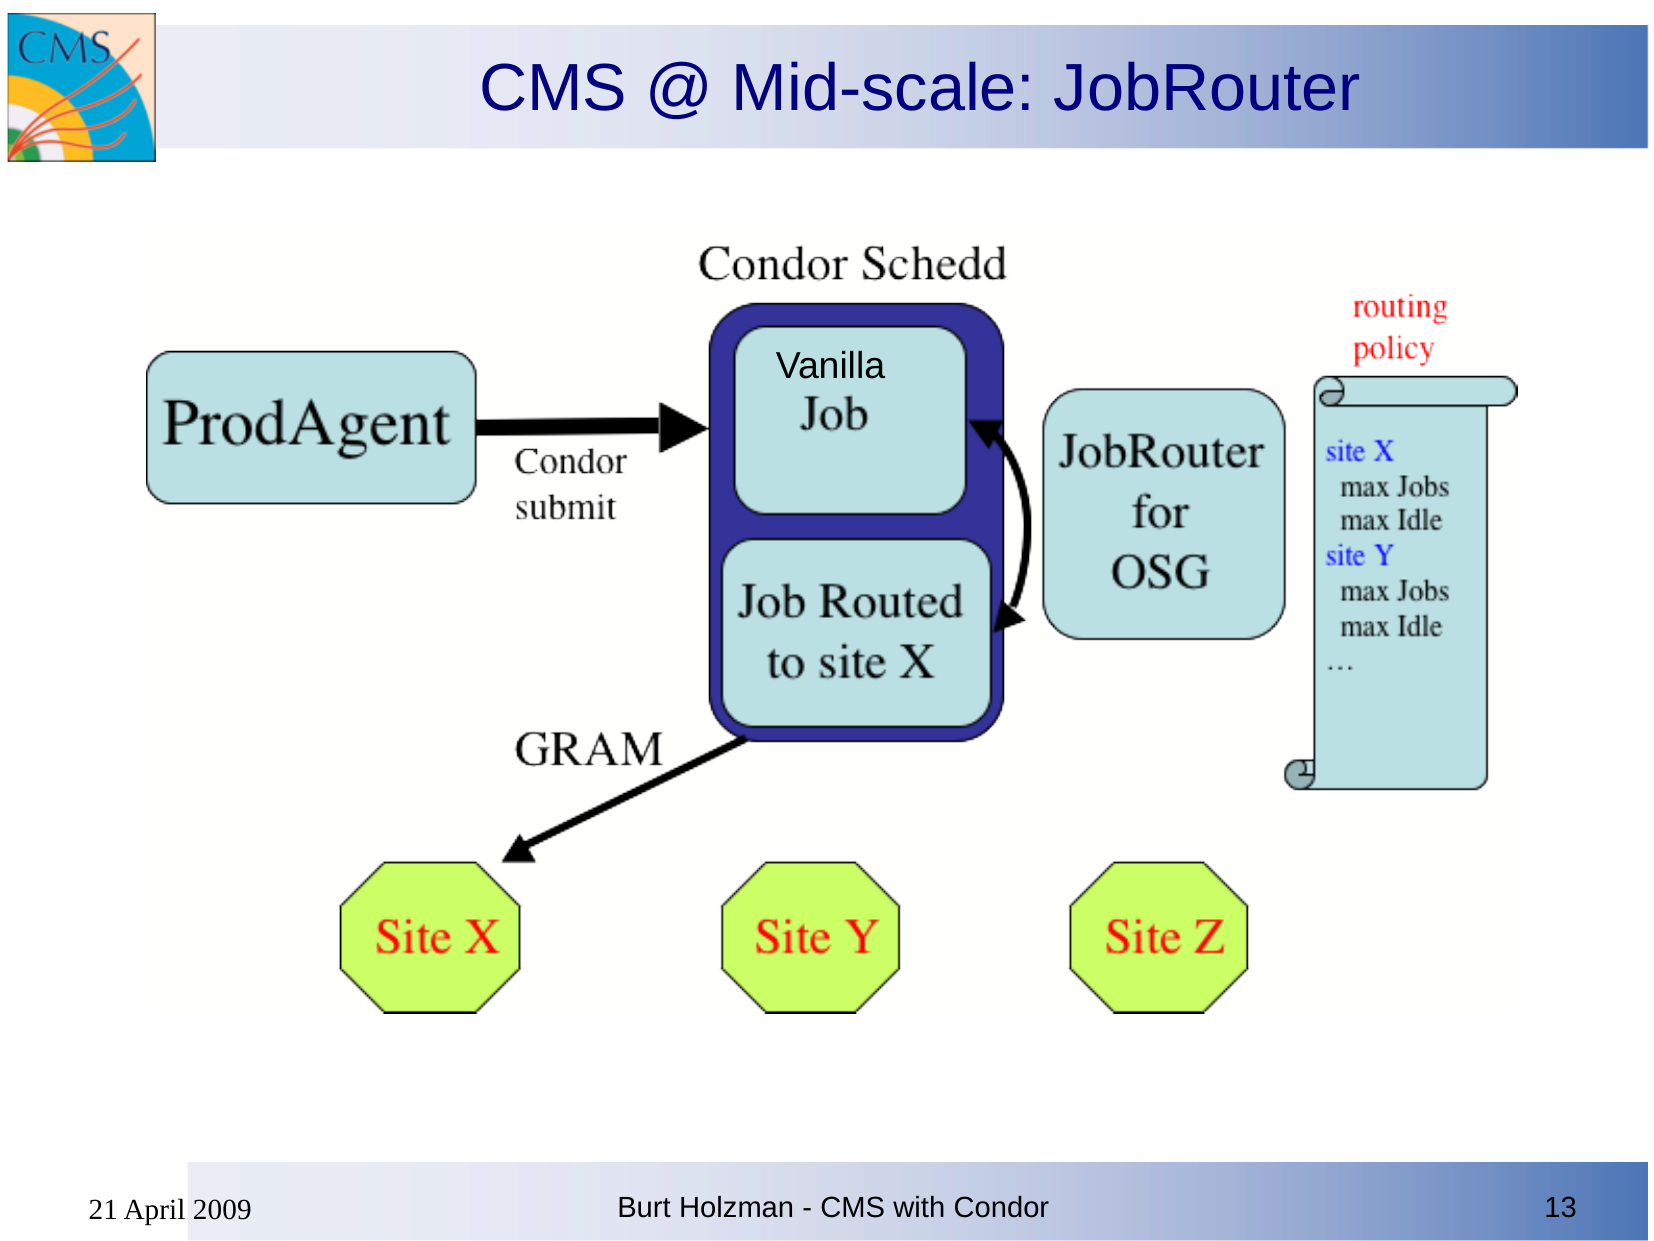

# CMS @ Mid-scale: JobRouter
Vanilla
Burt Holzman - CMS with Condor
13
21 April 2009